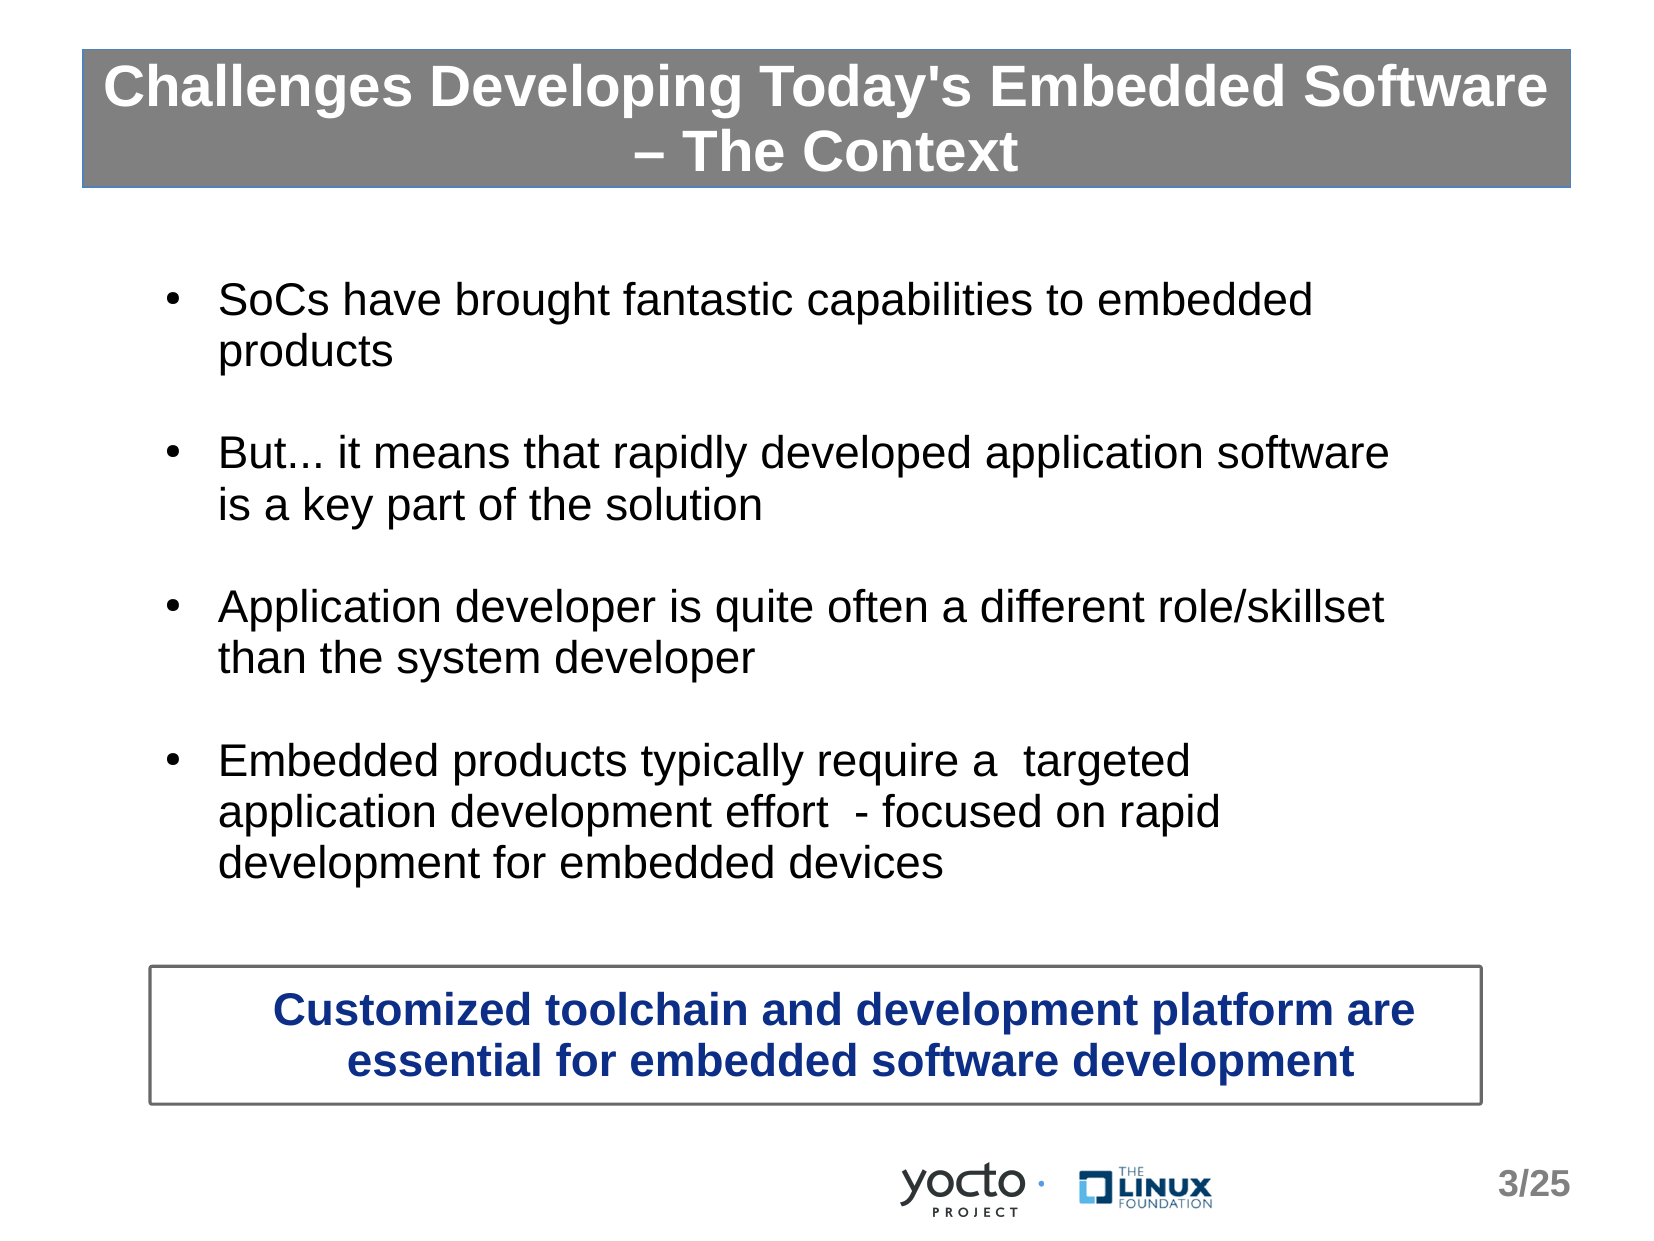

# Challenges Developing Today's Embedded Software – The Context
SoCs have brought fantastic capabilities to embedded products
But... it means that rapidly developed application software is a key part of the solution
Application developer is quite often a different role/skillset than the system developer
Embedded products typically require a targeted application development effort - focused on rapid development for embedded devices
Customized toolchain and development platform are
essential for embedded software development
3